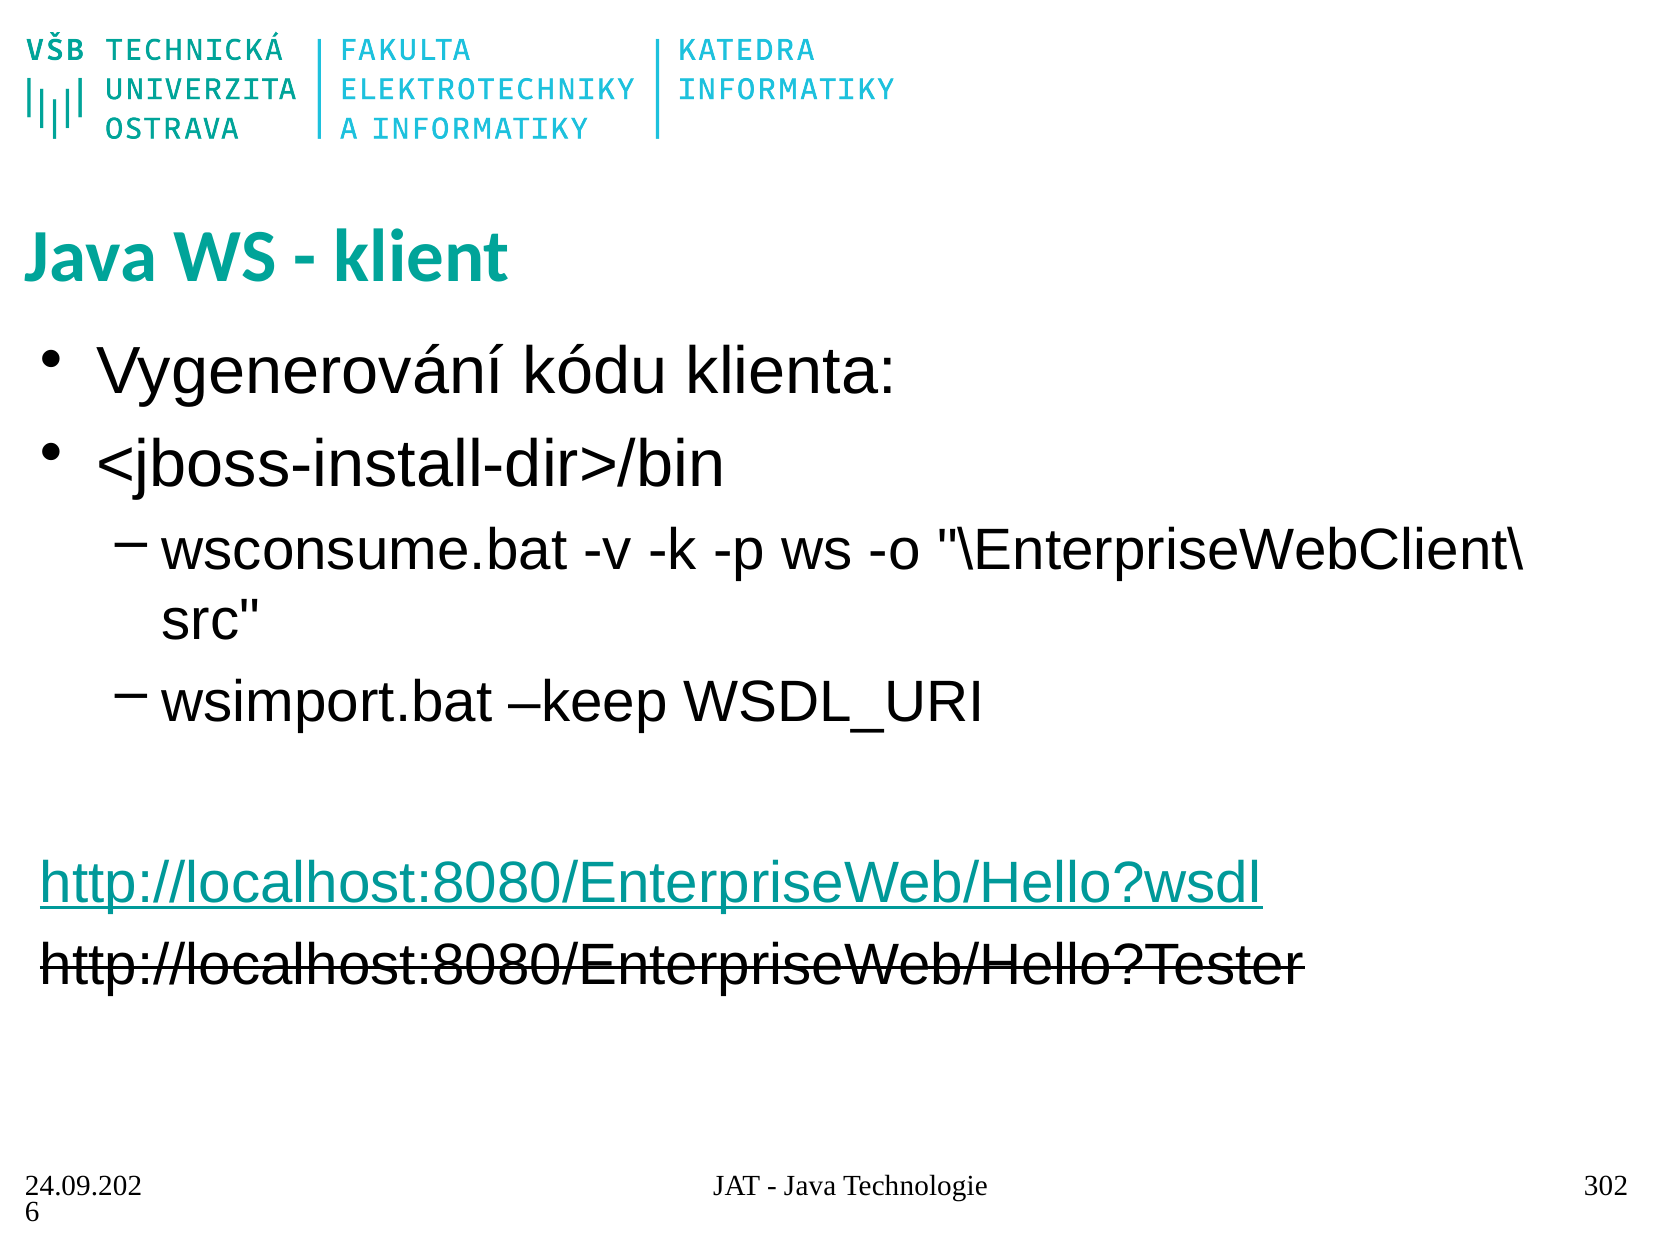

Java WS - klient
# Vygenerování kódu klienta:
<jboss-install-dir>/bin
wsconsume.bat -v -k -p ws -o "\EnterpriseWebClient\src"
wsimport.bat –keep WSDL_URI
http://localhost:8080/EnterpriseWeb/Hello?wsdl
http://localhost:8080/EnterpriseWeb/Hello?Tester
JAT - Java Technologie
302